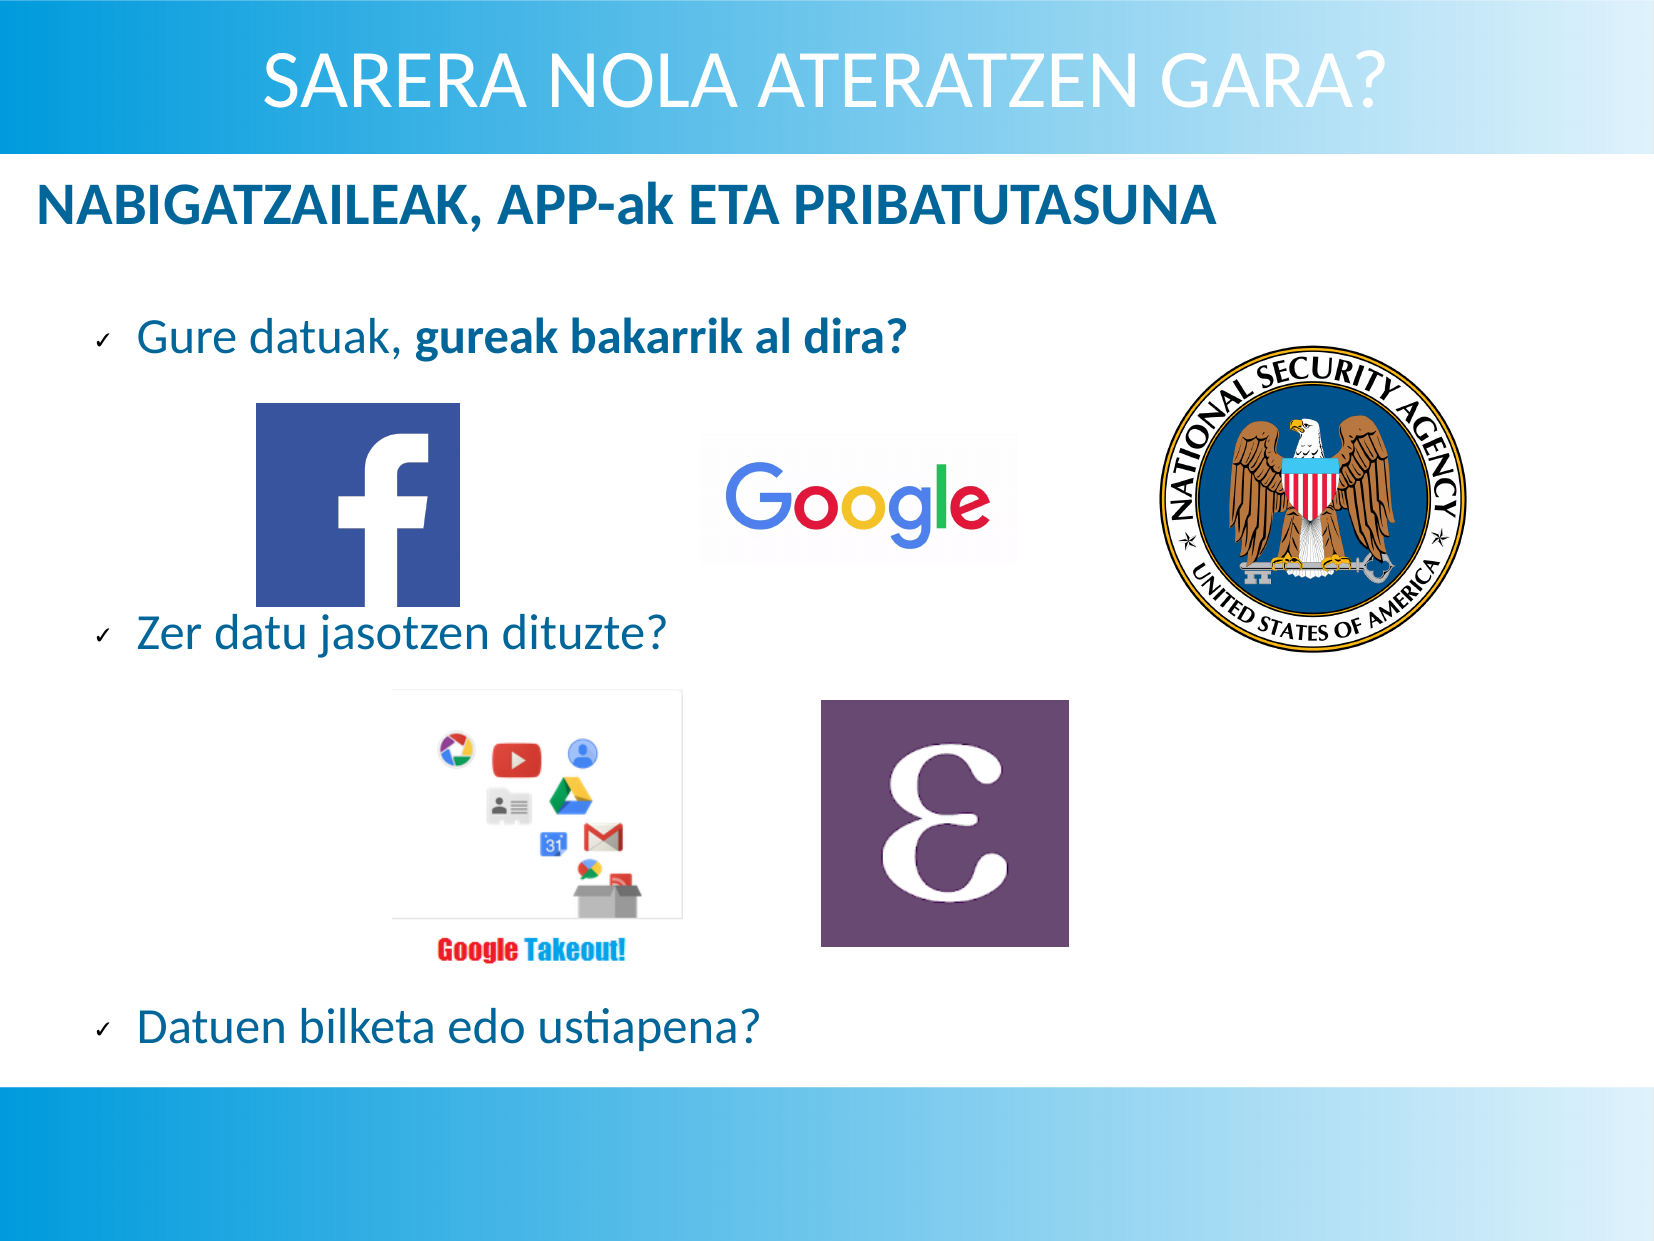

# SARERA NOLA ATERATZEN GARA?
NABIGATZAILEAK, APP-ak ETA PRIBATUTASUNA
Gure datuak, gureak bakarrik al dira?
Zer datu jasotzen dituzte?
Datuen bilketa edo ustiapena?